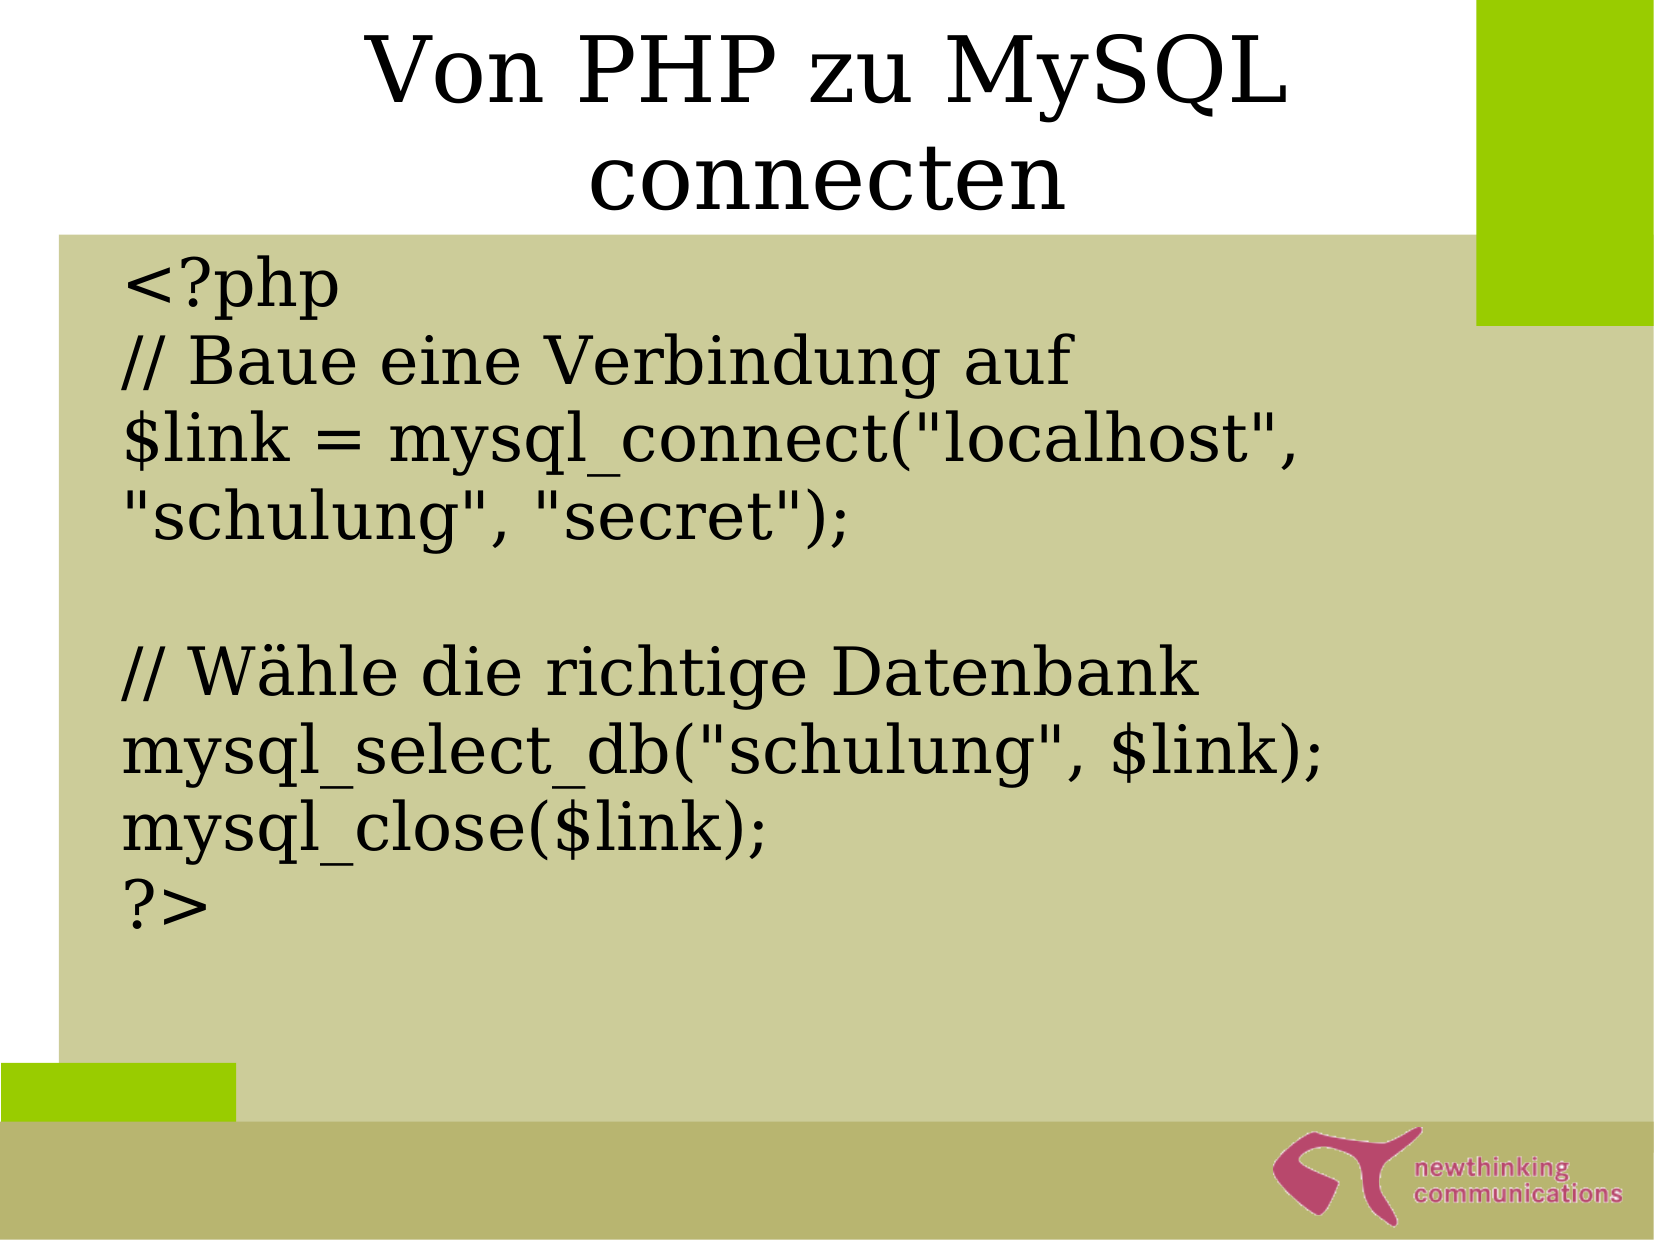

# Von PHP zu MySQL connecten
<?php
// Baue eine Verbindung auf
$link = mysql_connect("localhost", "schulung", "secret");
// Wähle die richtige Datenbank
mysql_select_db("schulung", $link);
mysql_close($link);
?>